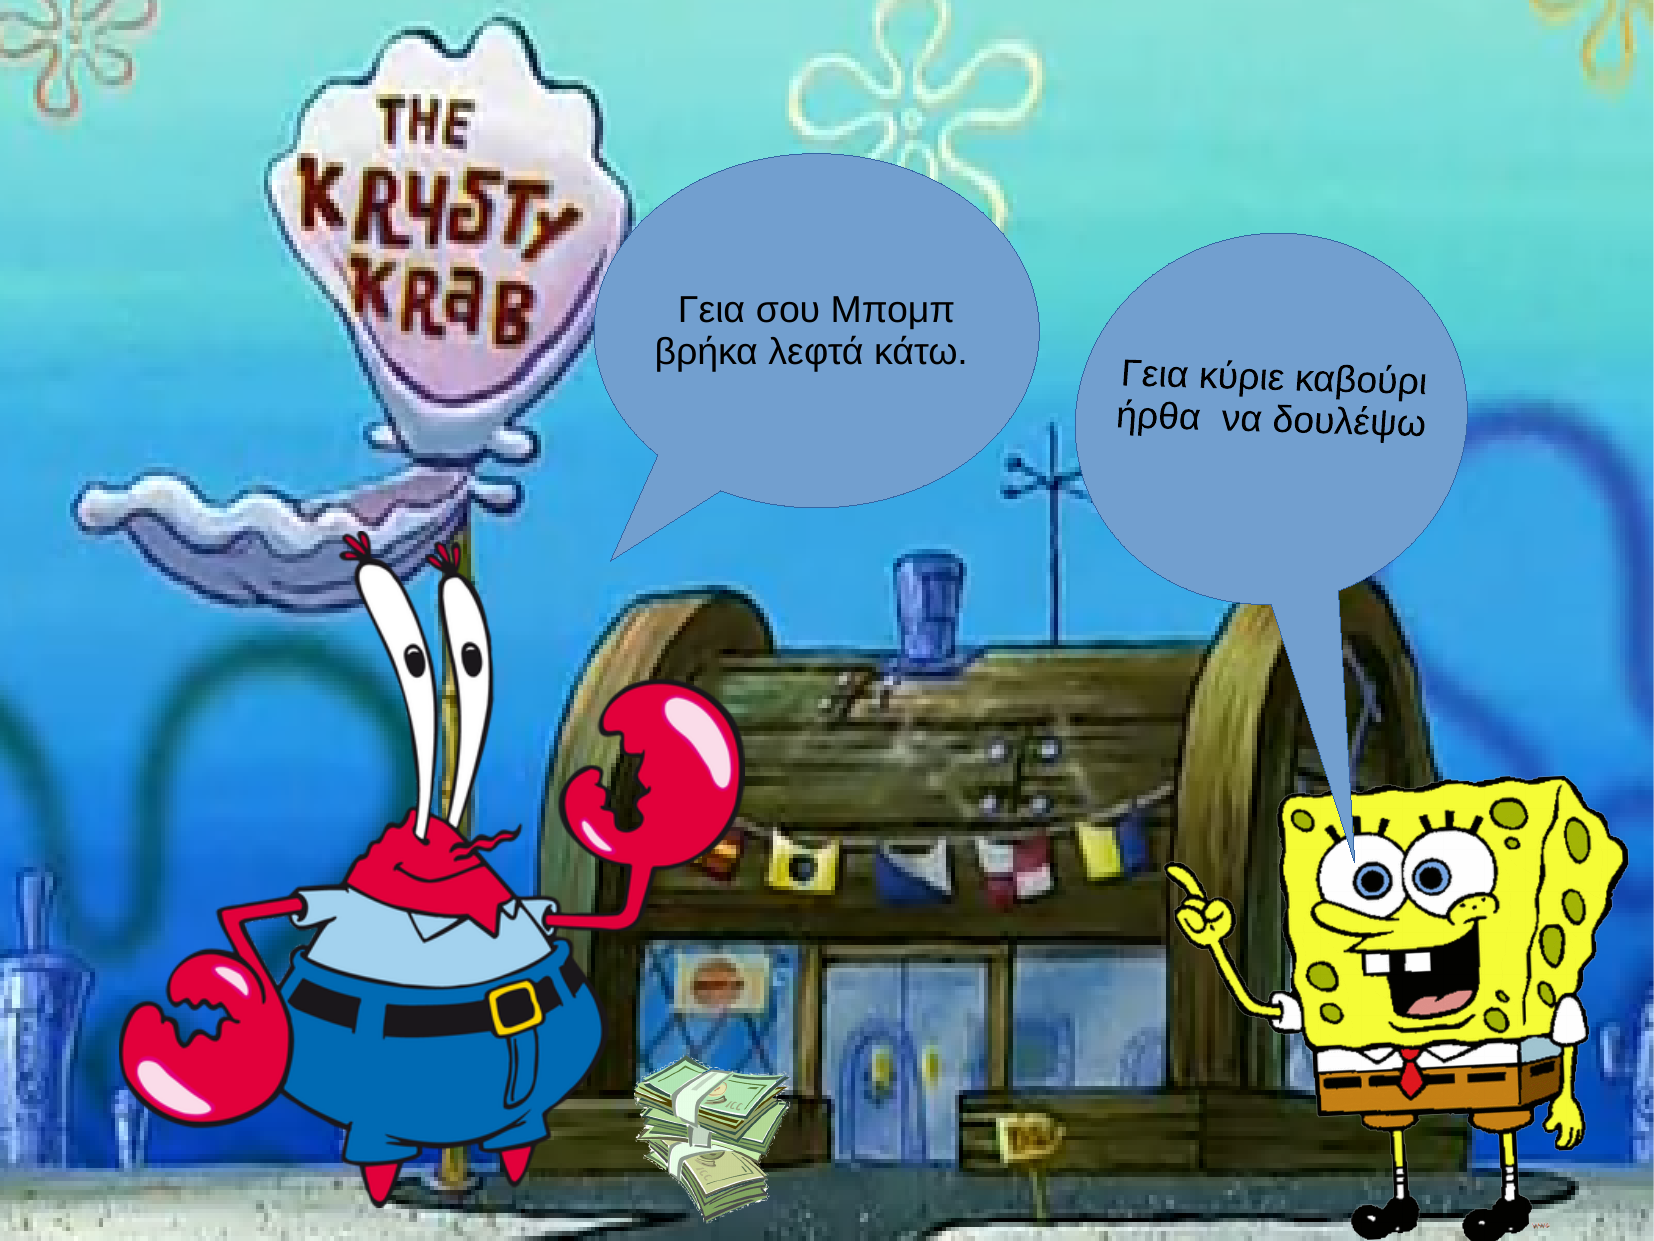

Γεια σου Μπομπ
βρήκα λεφτά κάτω.
Γεια κύριε καβούρι
ήρθα να δουλέψω